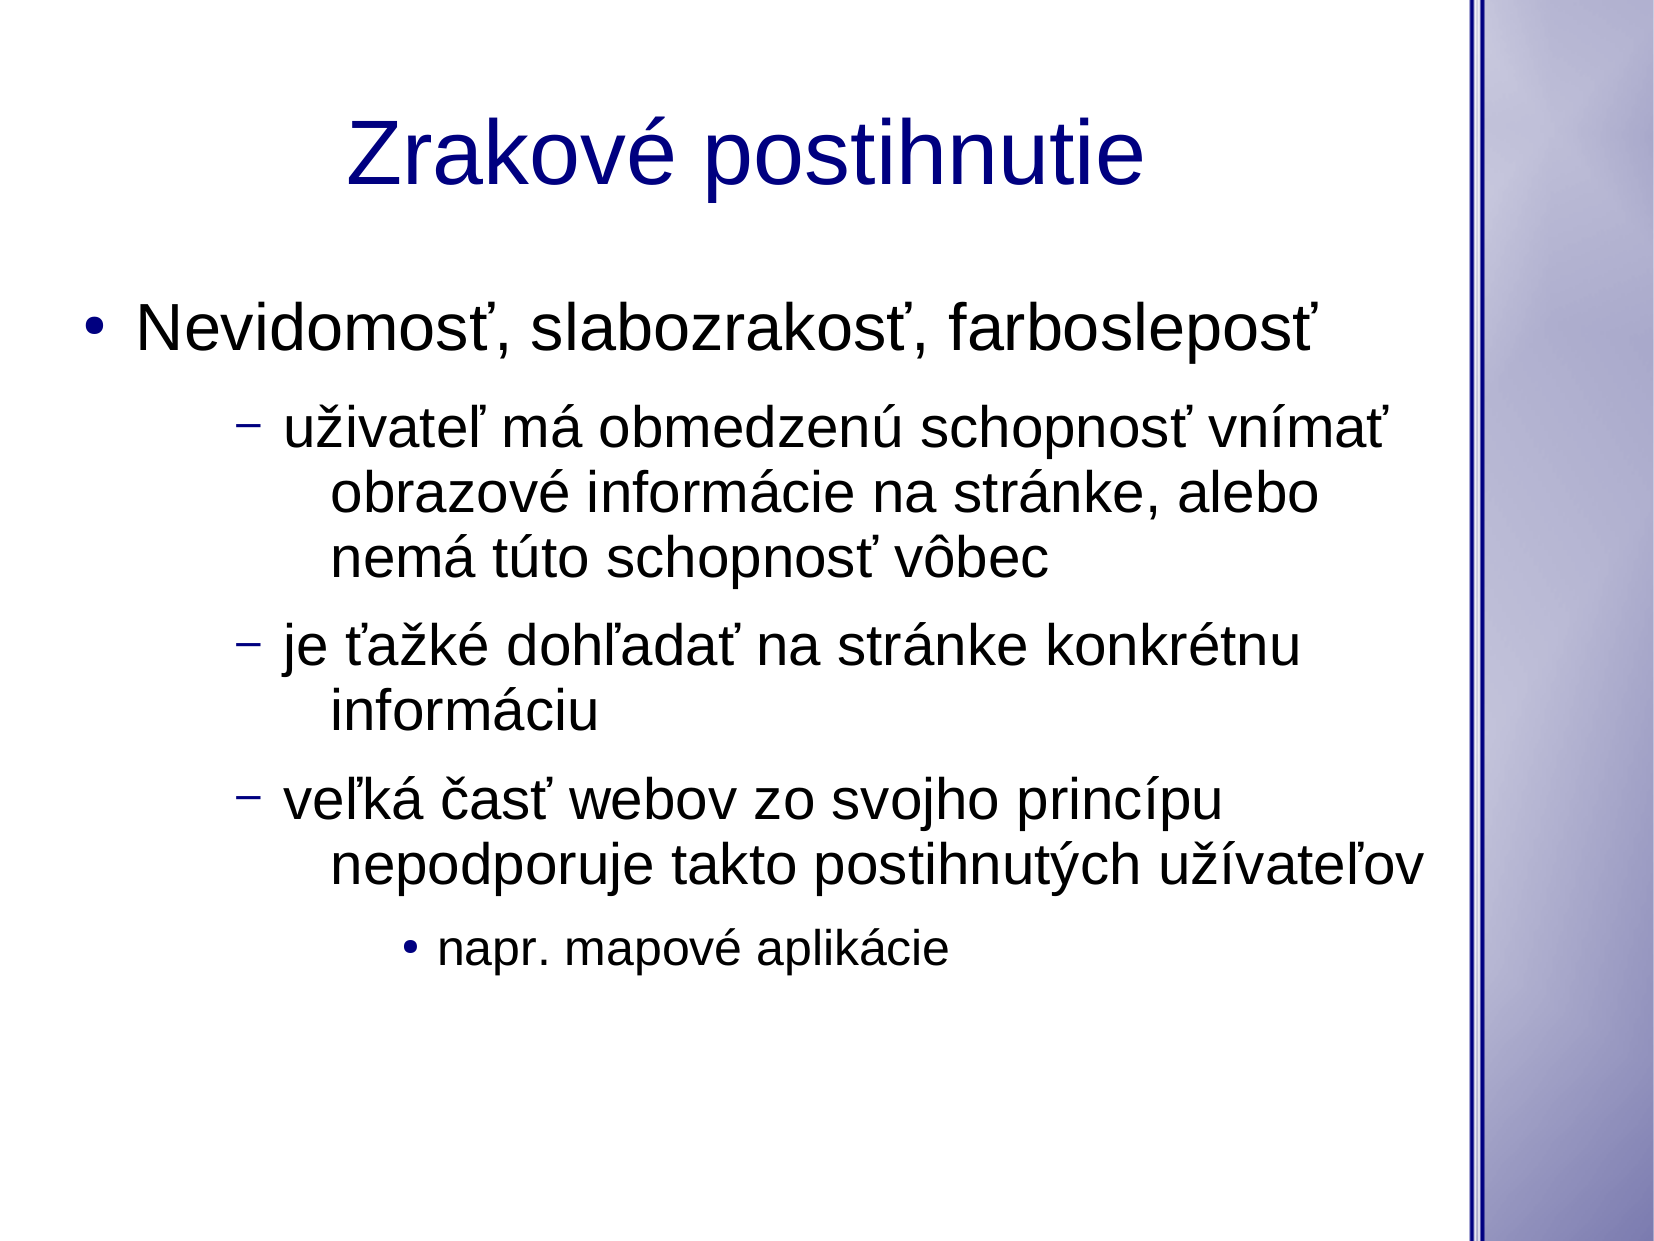

# Zrakové postihnutie
Nevidomosť, slabozrakosť, farbosleposť
uživateľ má obmedzenú schopnosť vnímať obrazové informácie na stránke, alebo nemá túto schopnosť vôbec
je ťažké dohľadať na stránke konkrétnu informáciu
veľká časť webov zo svojho princípu nepodporuje takto postihnutých užívateľov
napr. mapové aplikácie